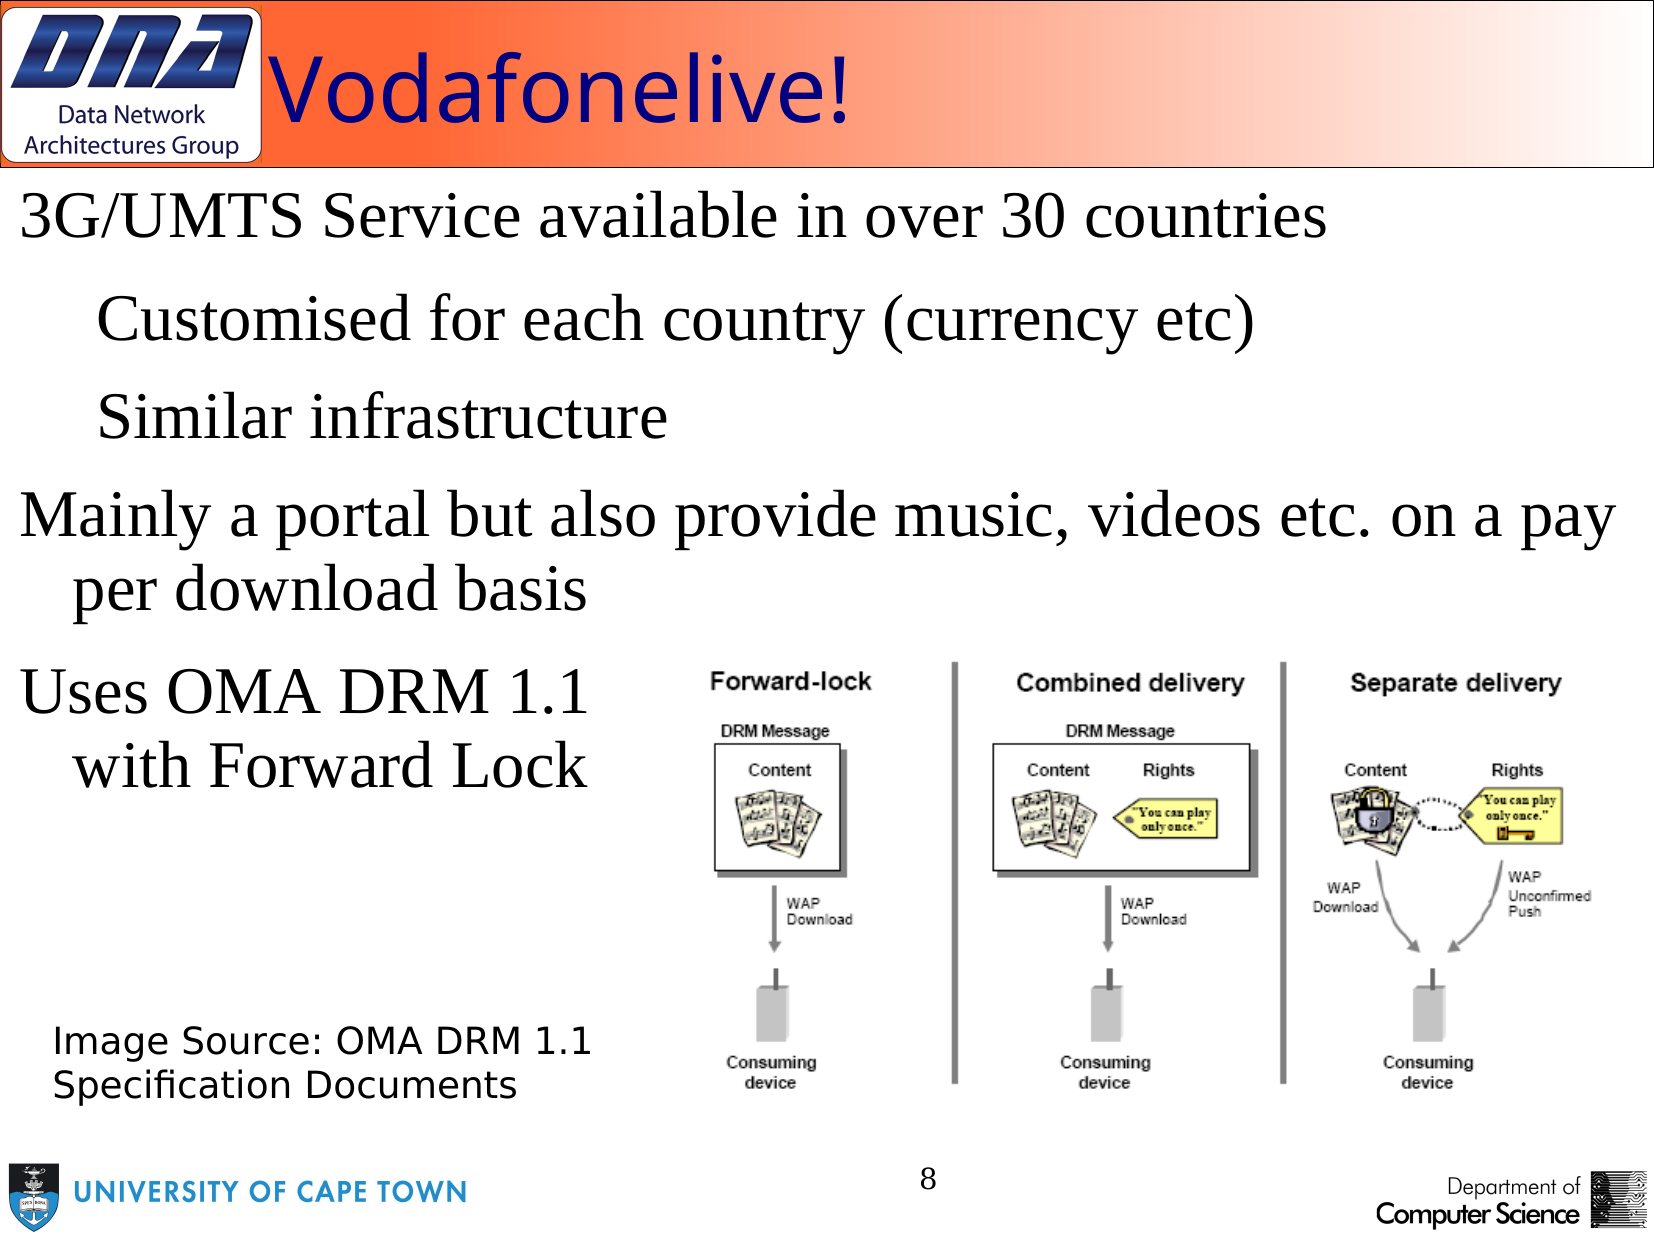

# Vodafonelive!
3G/UMTS Service available in over 30 countries
Customised for each country (currency etc)
Similar infrastructure
Mainly a portal but also provide music, videos etc. on a pay per download basis
Uses OMA DRM 1.1
with Forward Lock
Image Source: OMA DRM 1.1 Specification Documents
8